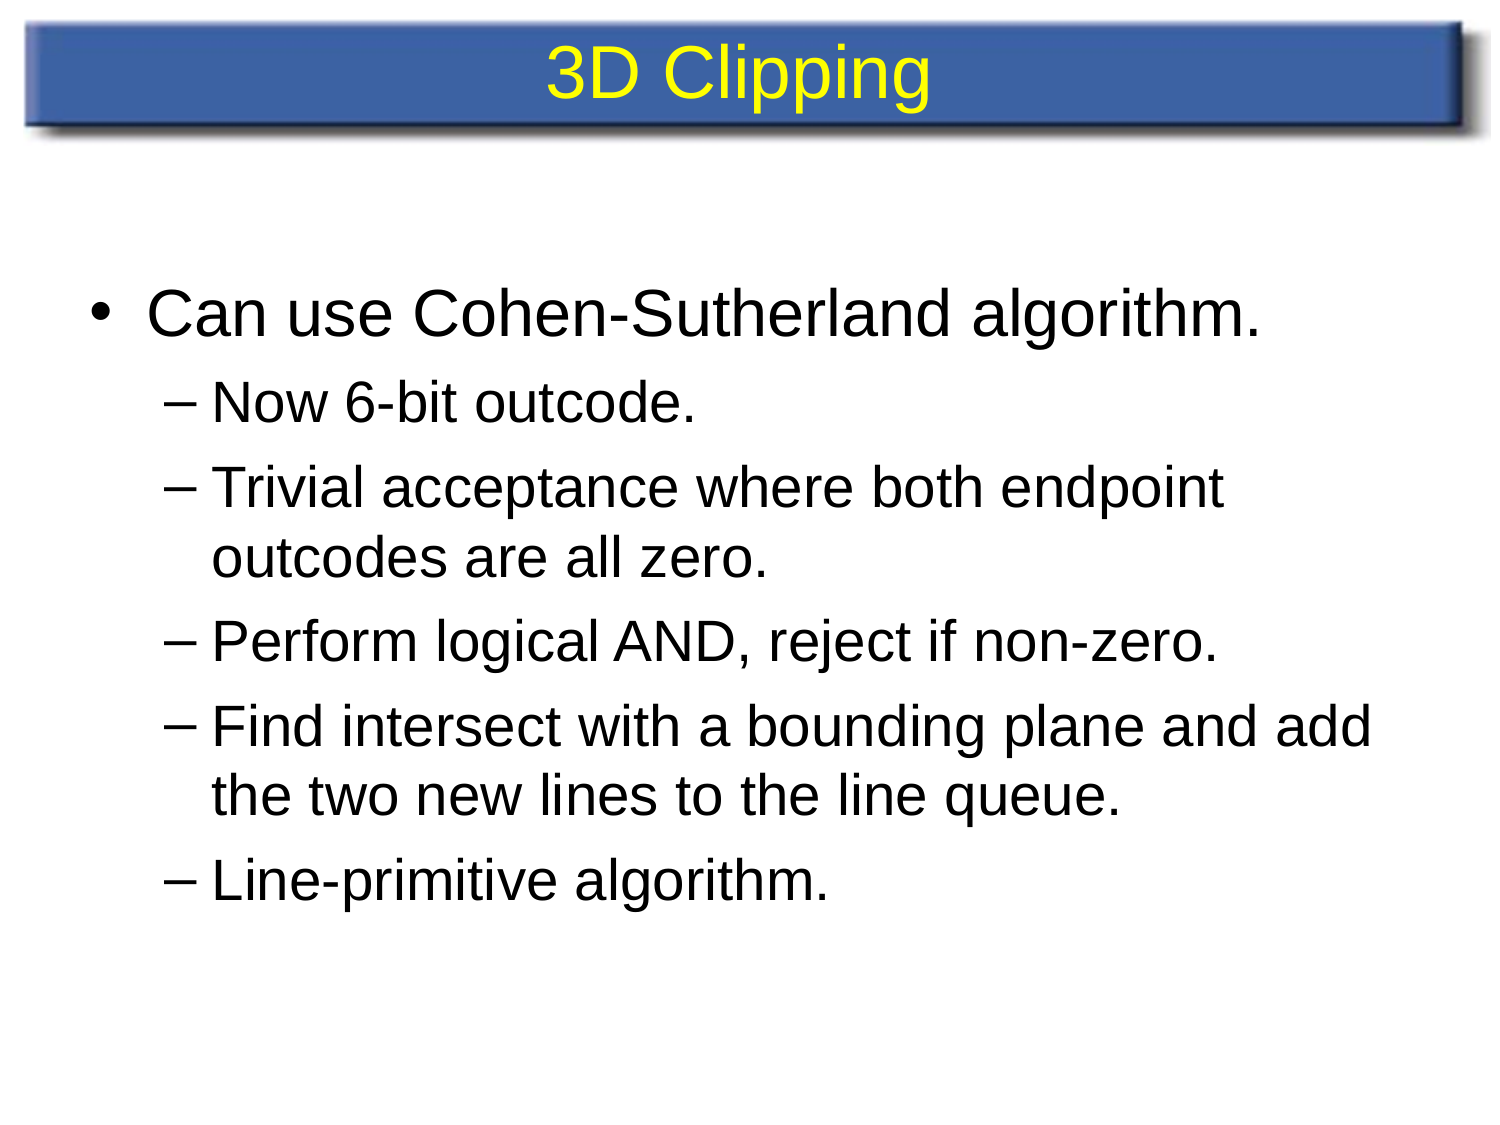

# 3D Clipping
Can use Cohen-Sutherland algorithm.
Now 6-bit outcode.
Trivial acceptance where both endpoint outcodes are all zero.
Perform logical AND, reject if non-zero.
Find intersect with a bounding plane and add the two new lines to the line queue.
Line-primitive algorithm.